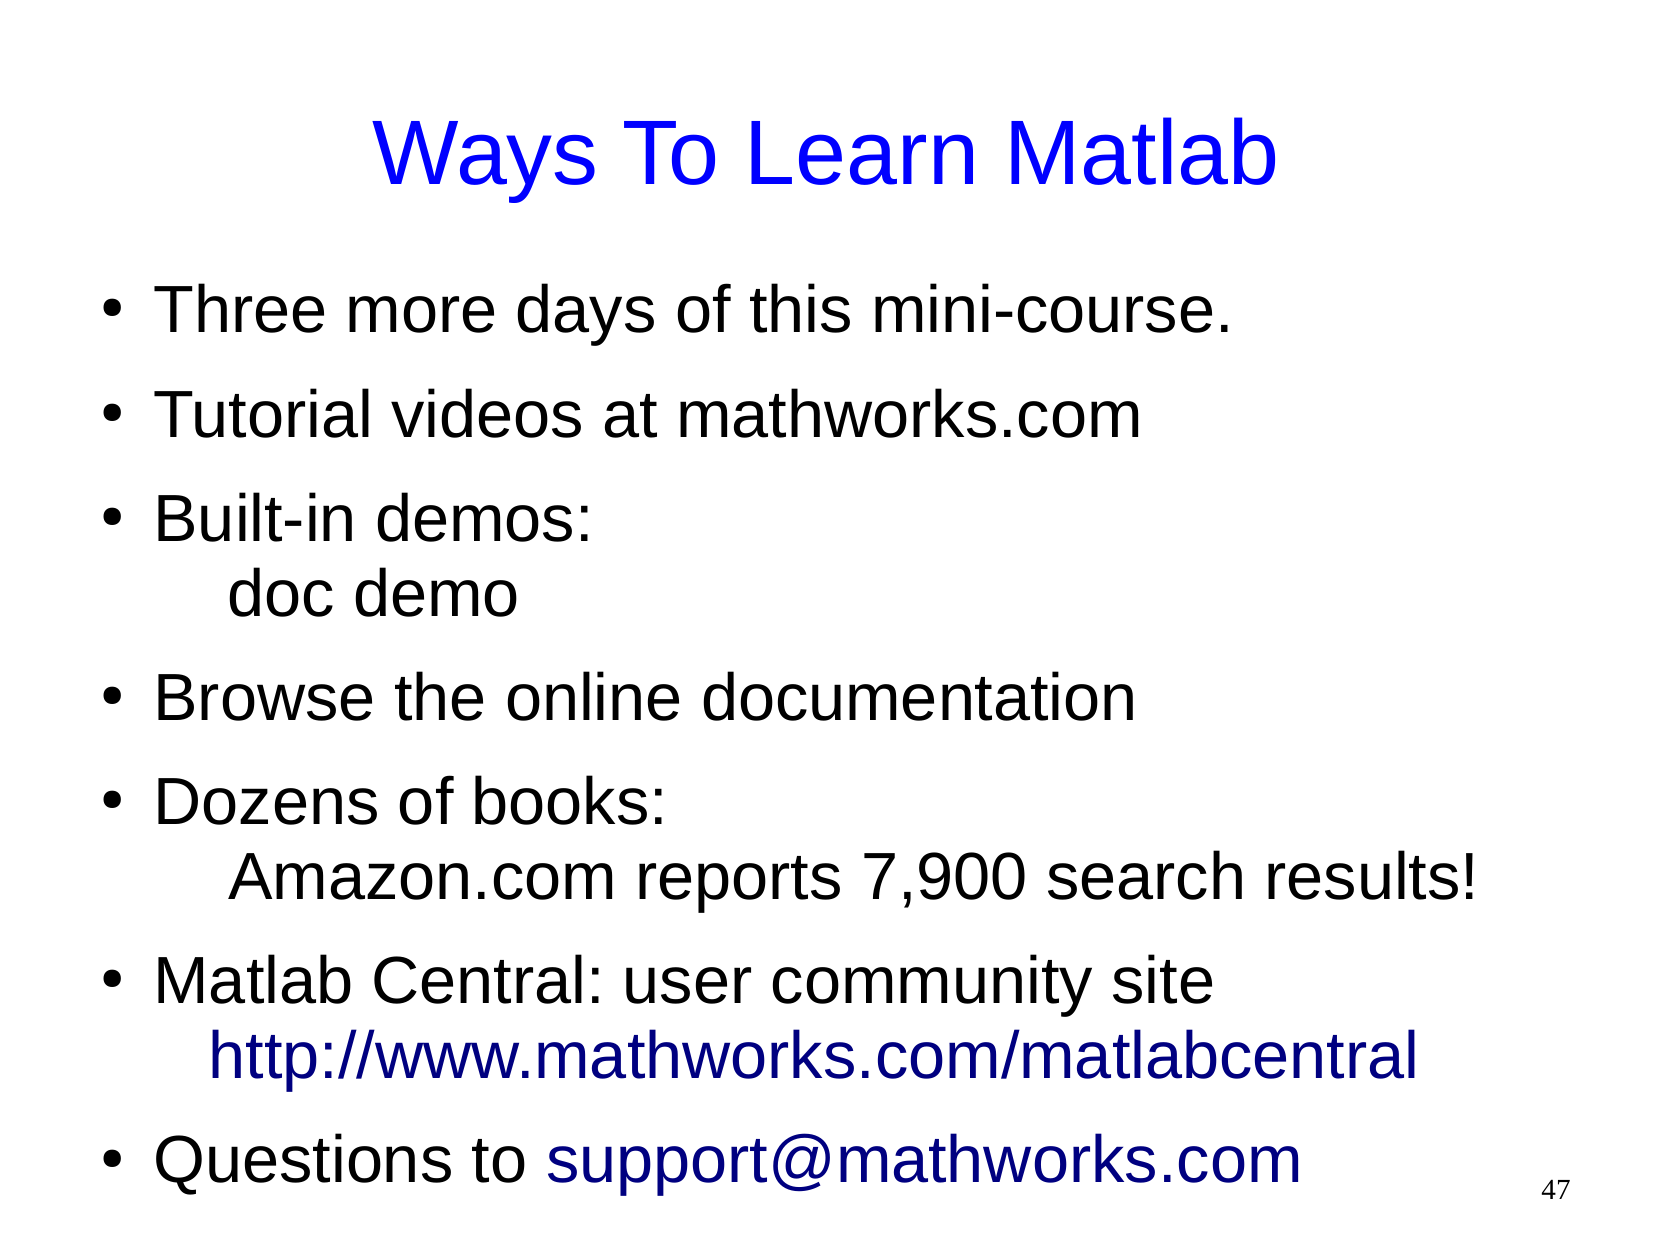

# Ways To Learn Matlab
Three more days of this mini-course.
Tutorial videos at mathworks.com
Built-in demos:
 doc demo
Browse the online documentation
Dozens of books:
	Amazon.com reports 7,900 search results!
Matlab Central: user community site
 http://www.mathworks.com/matlabcentral
Questions to support@mathworks.com
47